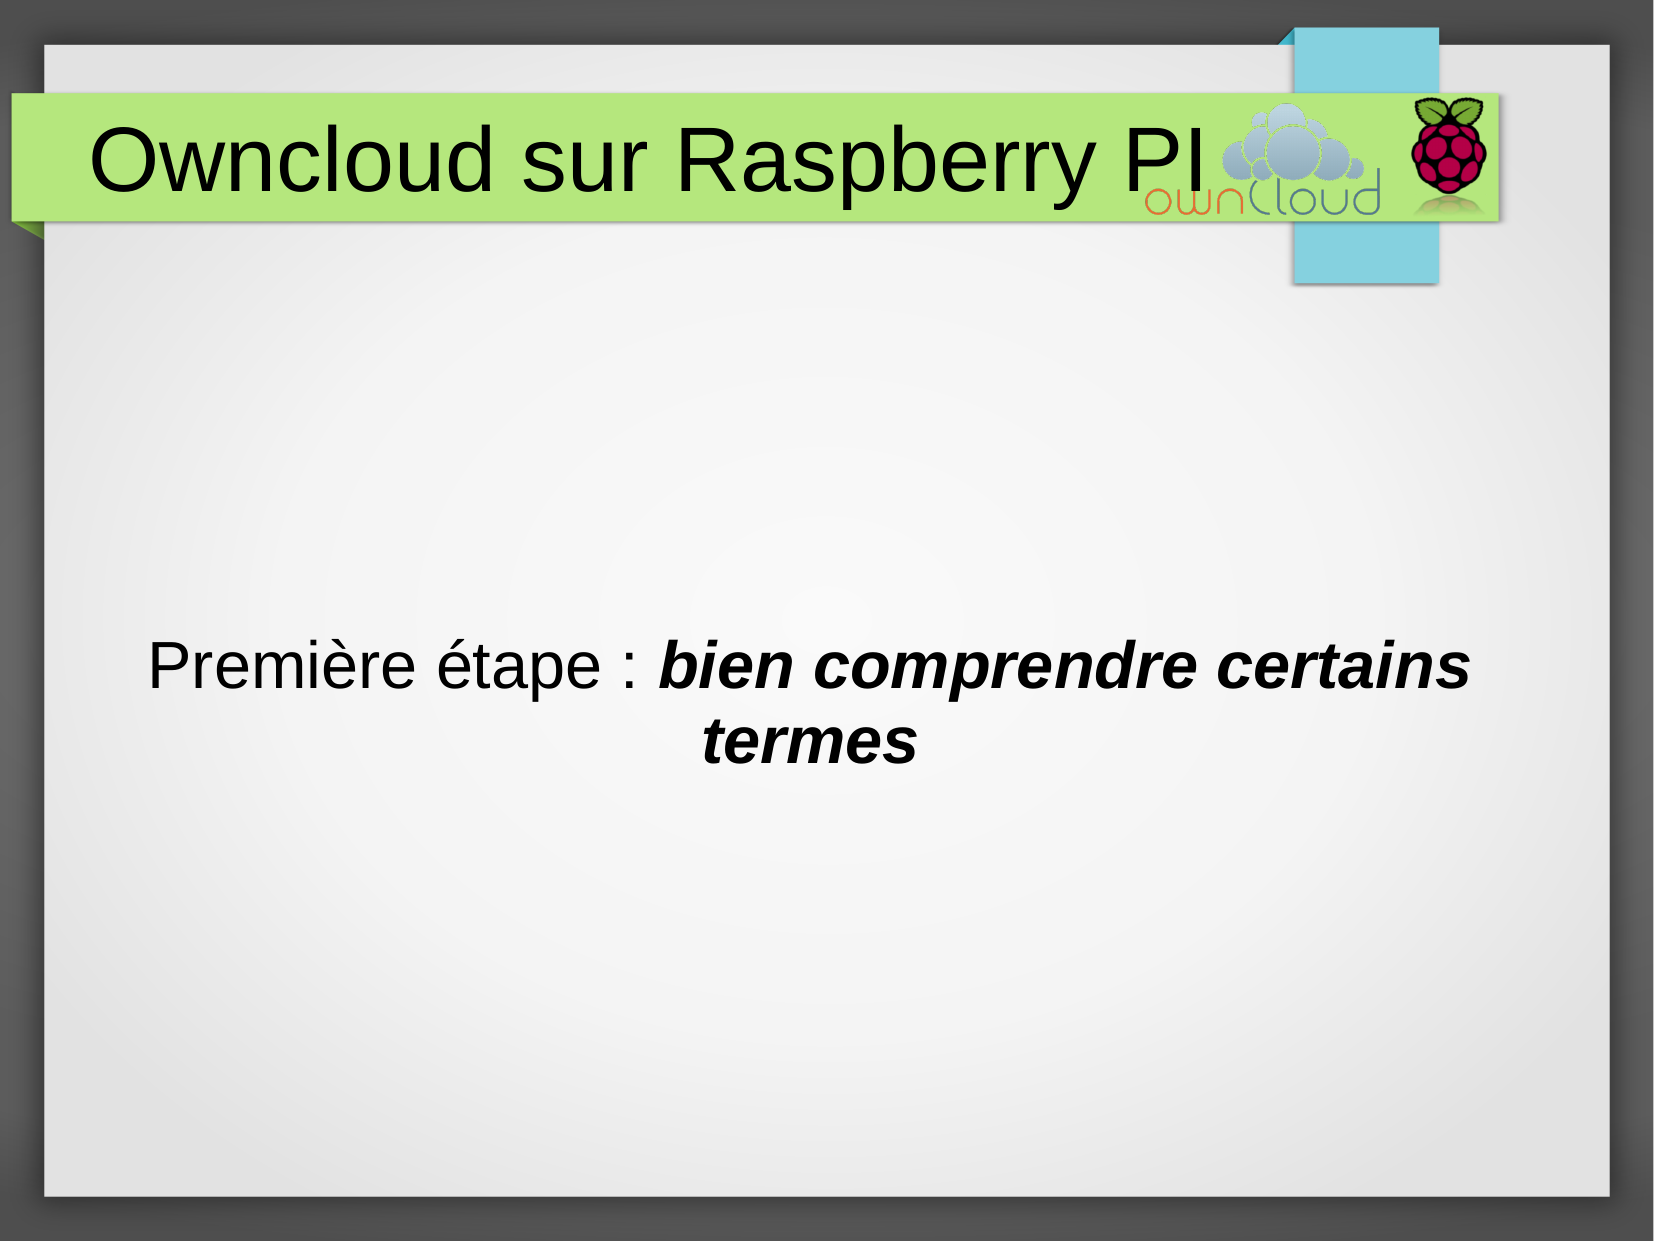

# Owncloud sur Raspberry PI
Première étape : bien comprendre certains termes